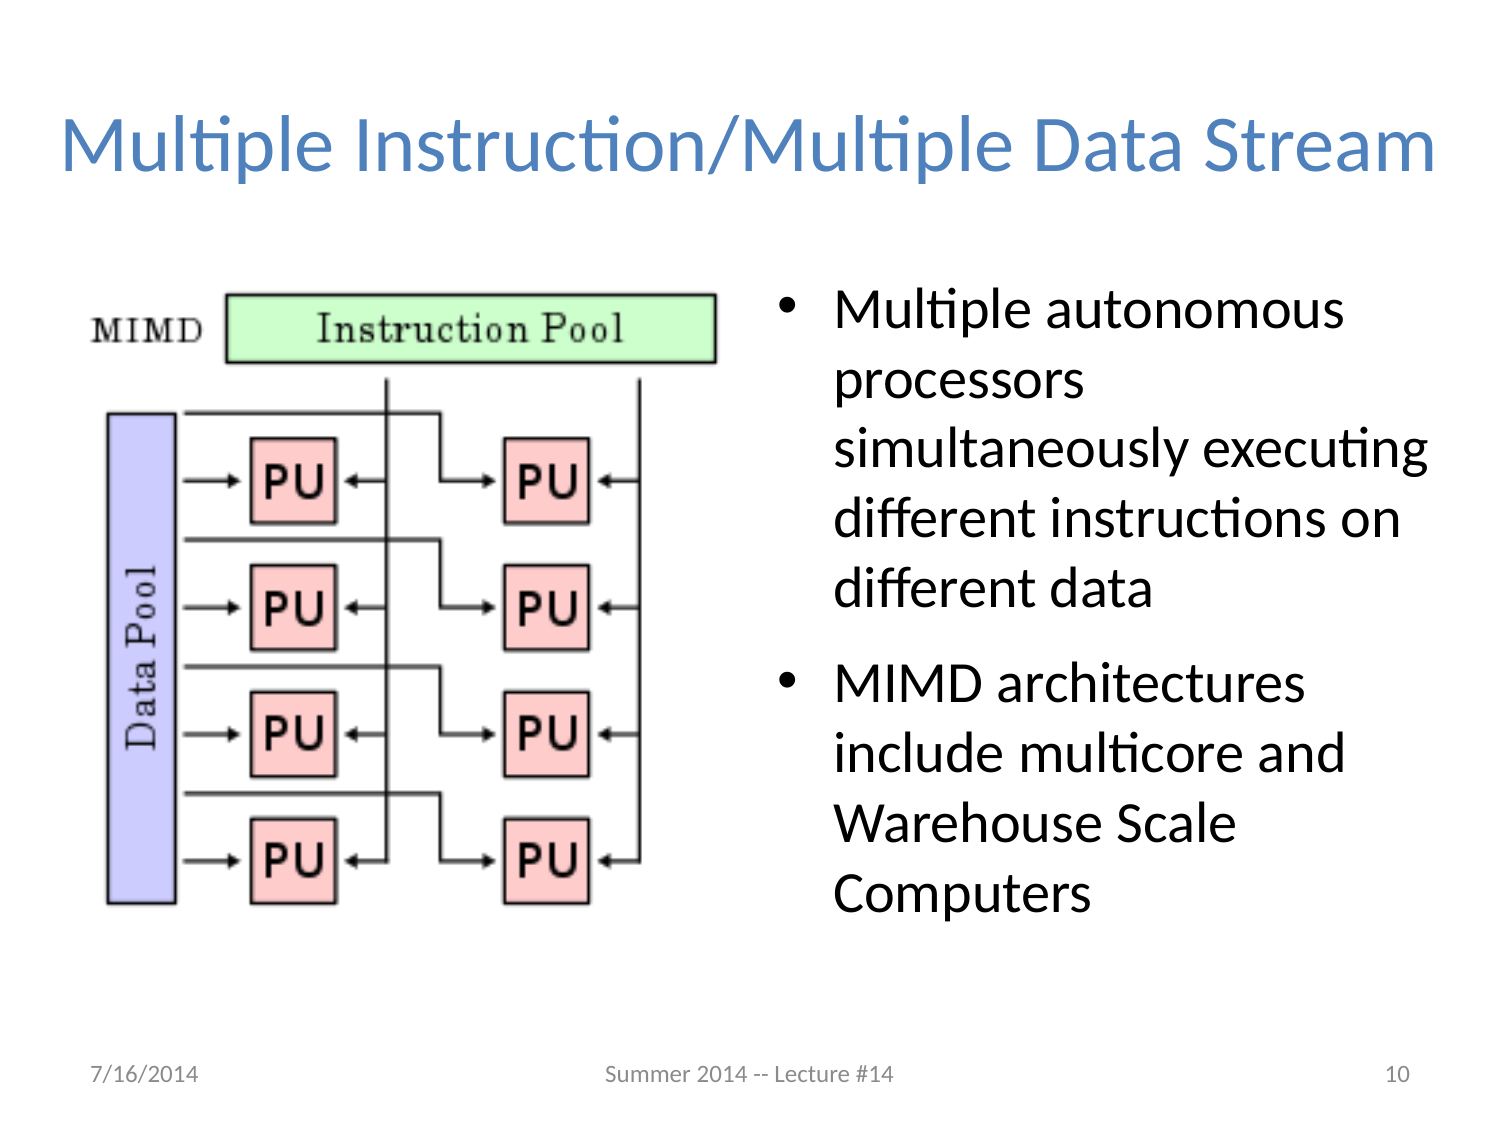

# Multiple Instruction/Multiple Data Stream
Multiple autonomous processors simultaneously executing different instructions on different data
MIMD architectures include multicore and Warehouse Scale Computers
7/16/2014
Summer 2014 -- Lecture #14